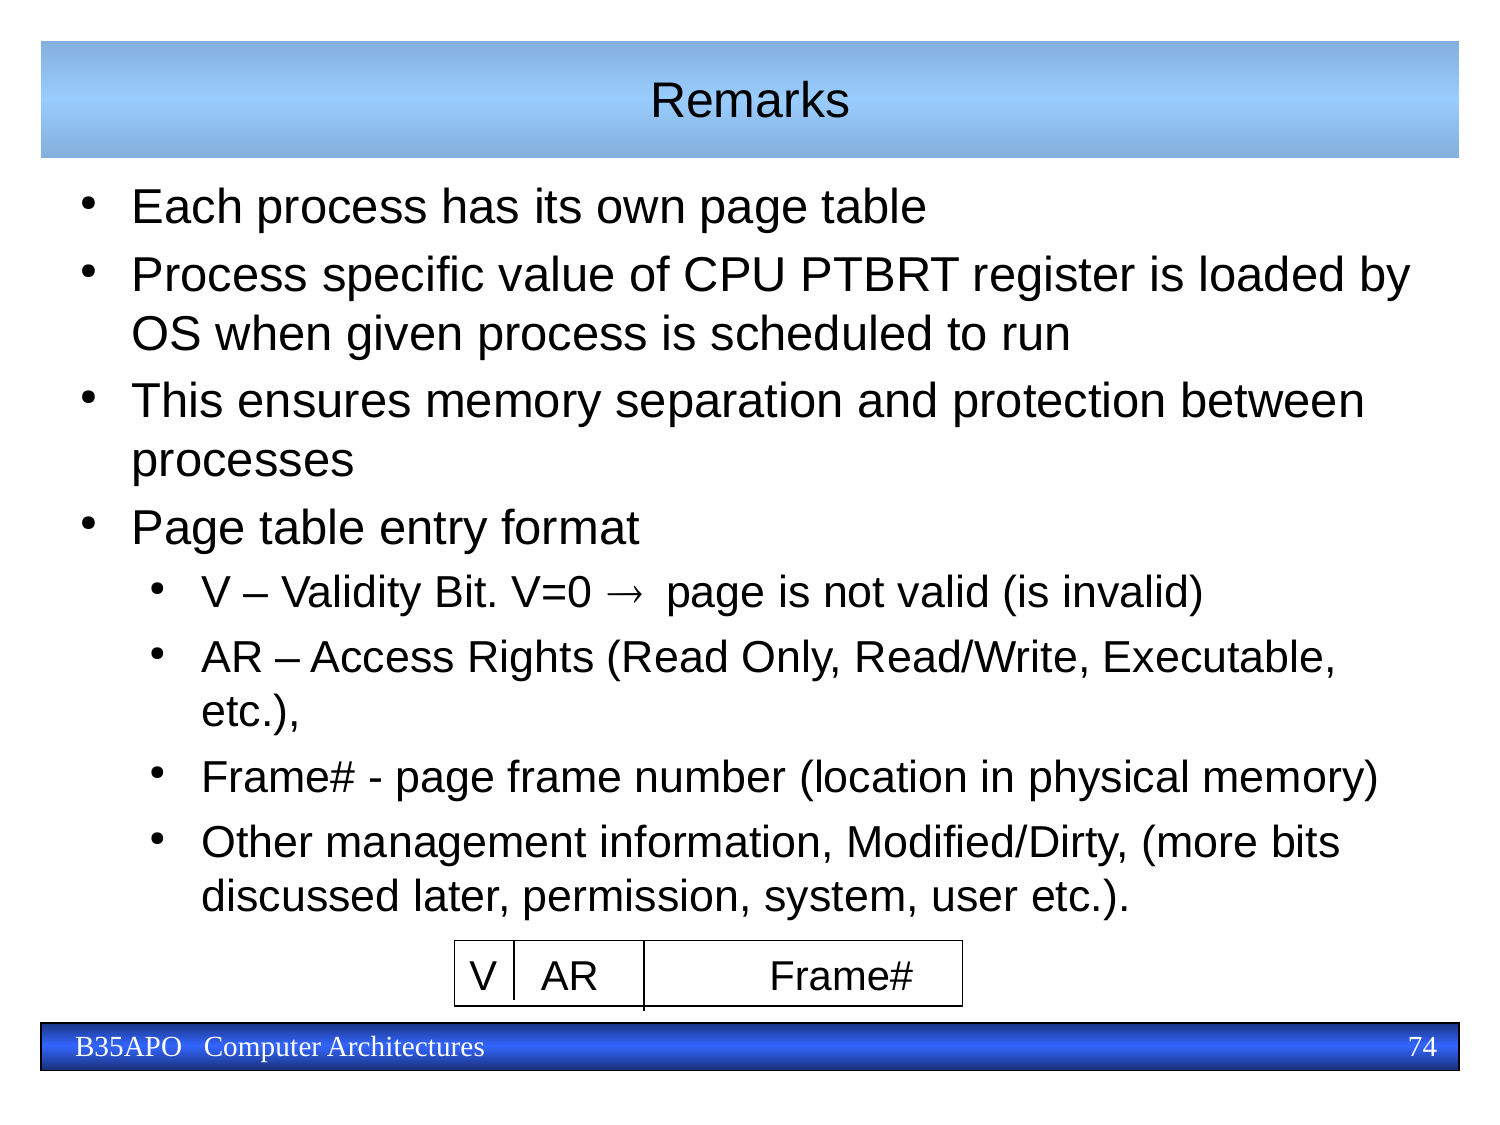

# Remarks
Each process has its own page table
Process specific value of CPU PTBRT register is loaded by OS when given process is scheduled to run
This ensures memory separation and protection between processes
Page table entry format
V – Validity Bit. V=0  page is not valid (is invalid)
AR – Access Rights (Read Only, Read/Write, Executable, etc.),
Frame# - page frame number (location in physical memory)
Other management information, Modified/Dirty, (more bits discussed later, permission, system, user etc.).
V AR	 	Frame#
B35APO Computer Architectures
74